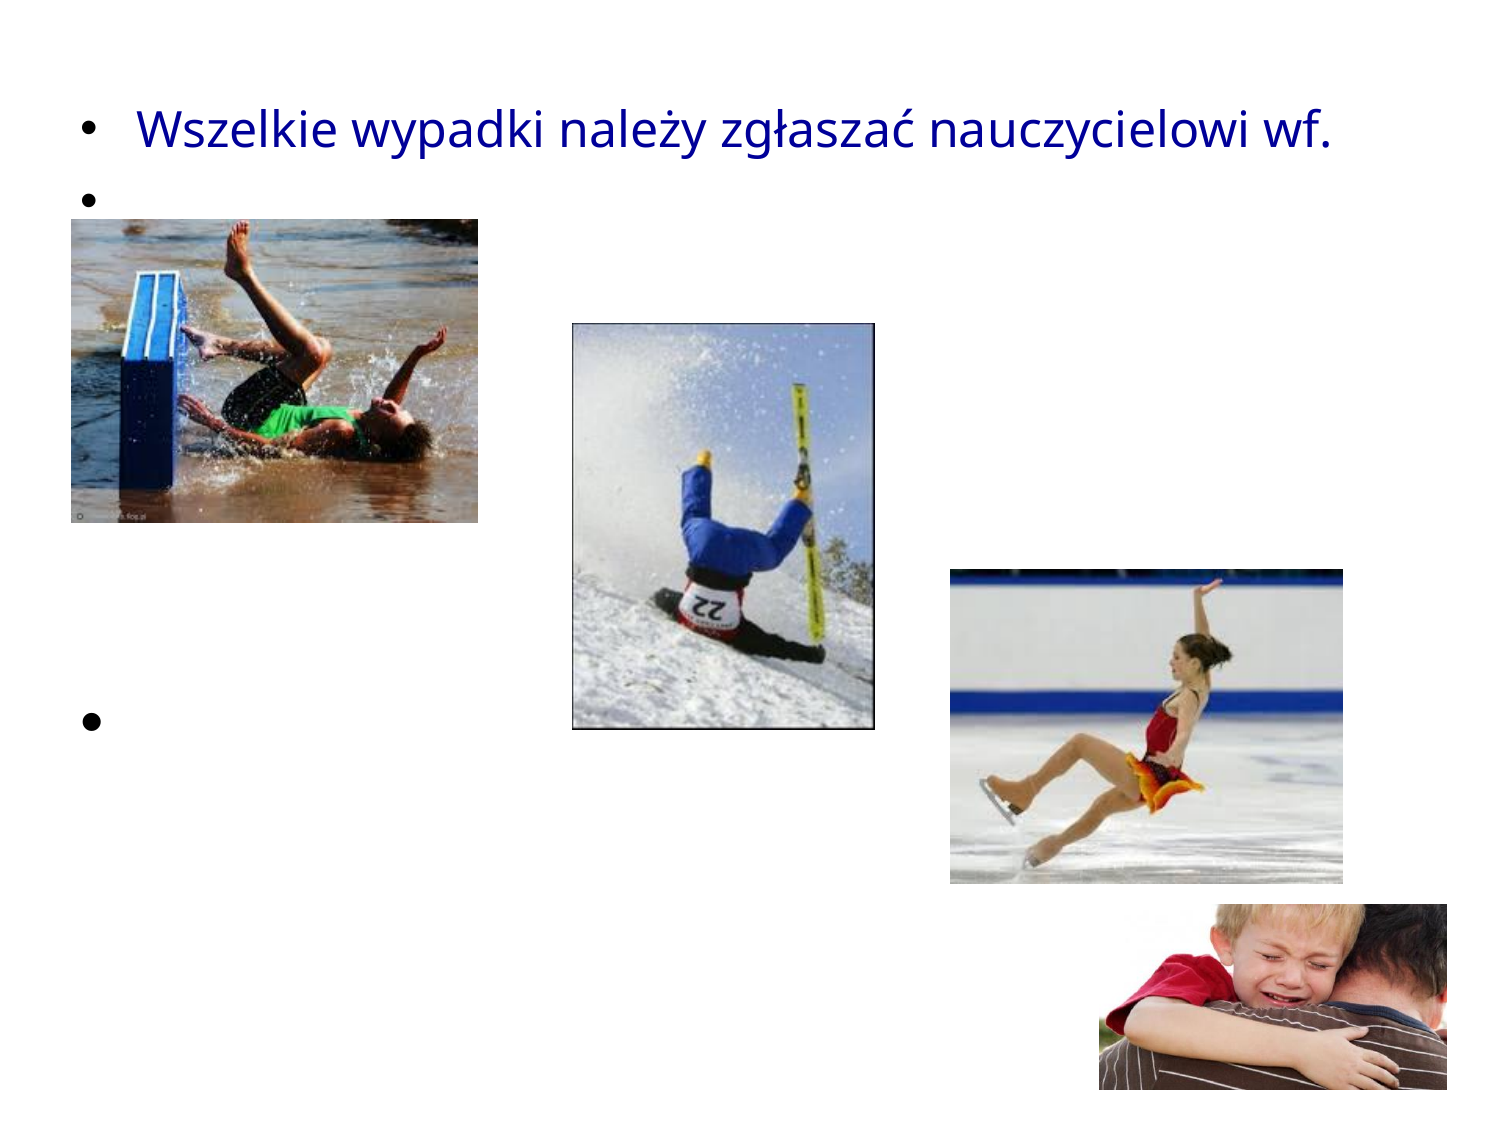

#
Wszelkie wypadki należy zgłaszać nauczycielowi wf.